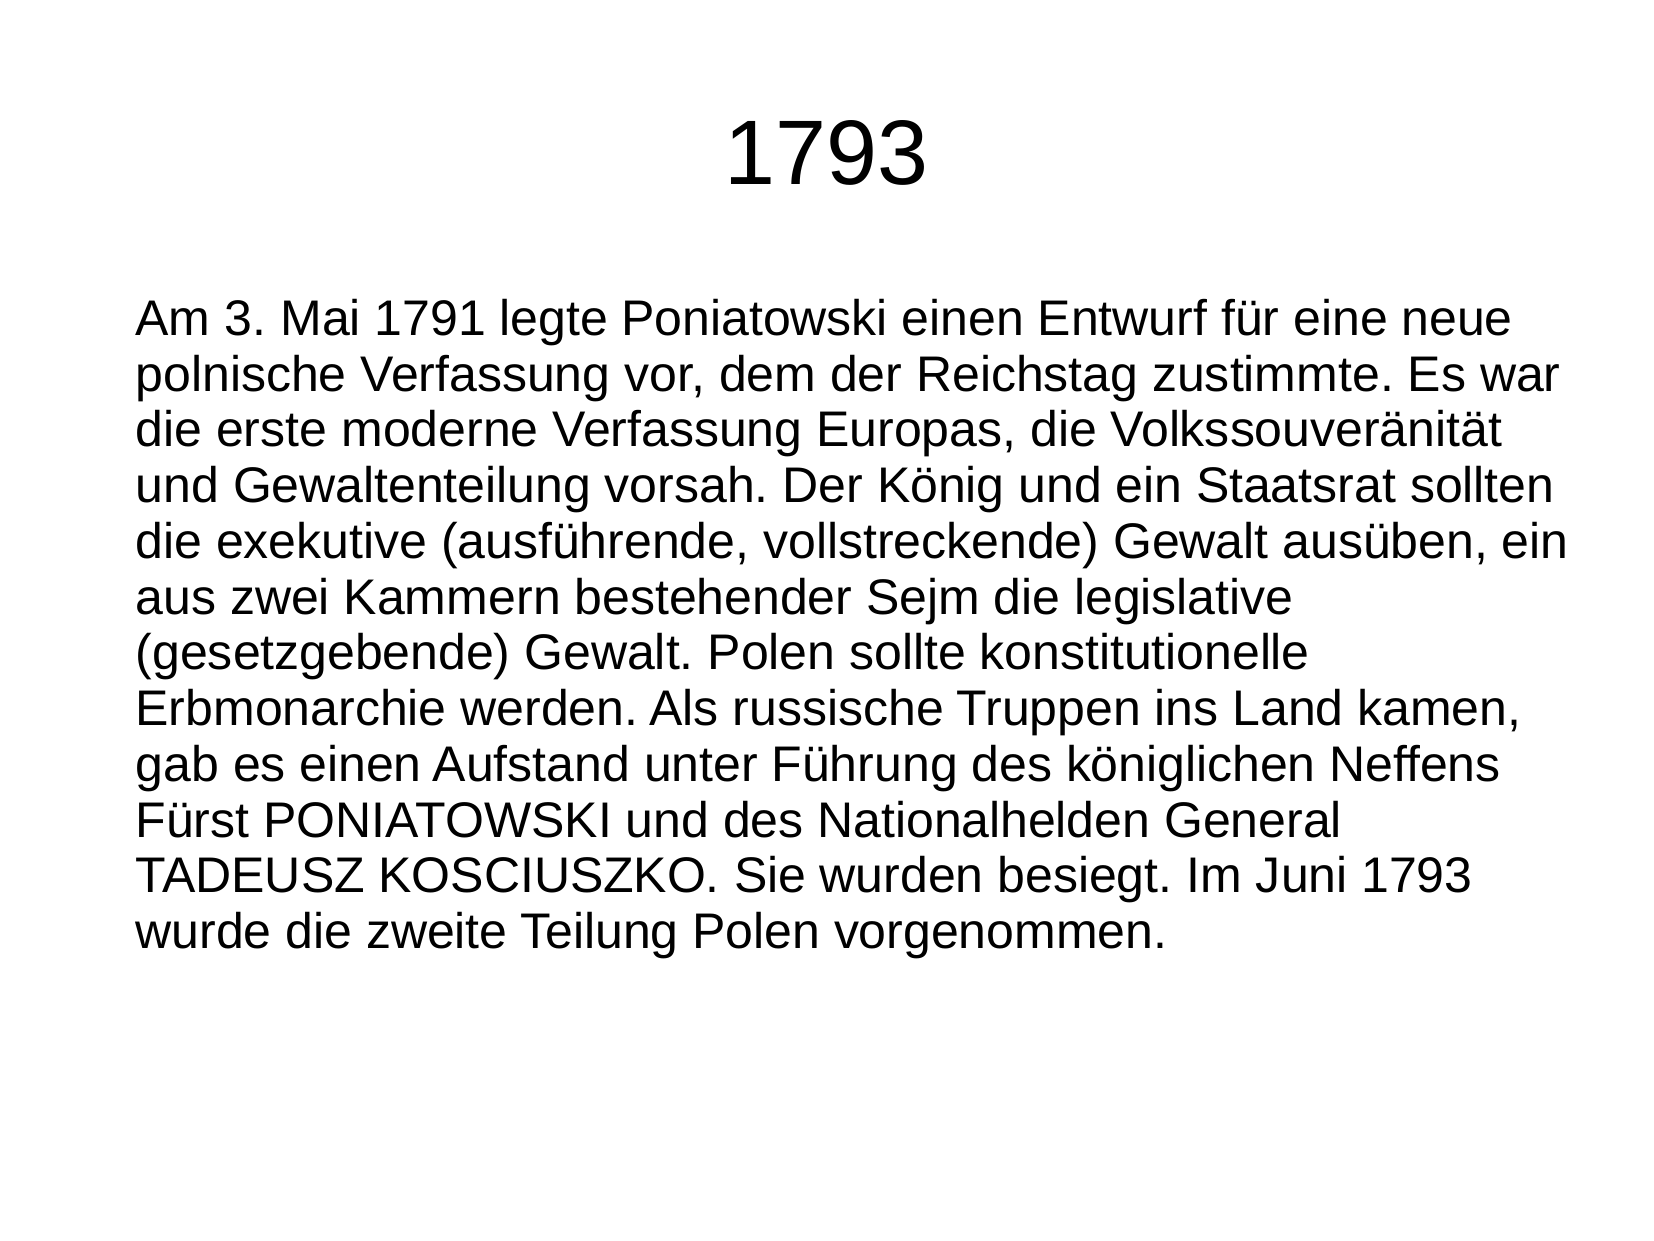

# 1793
Am 3. Mai 1791 legte Poniatowski einen Entwurf für eine neue polnische Verfassung vor, dem der Reichstag zustimmte. Es war die erste moderne Verfassung Europas, die Volkssouveränität und Gewaltenteilung vorsah. Der König und ein Staatsrat sollten die exekutive (ausführende, vollstreckende) Gewalt ausüben, ein aus zwei Kammern bestehender Sejm die legislative (gesetzgebende) Gewalt. Polen sollte konstitutionelle Erbmonarchie werden. Als russische Truppen ins Land kamen, gab es einen Aufstand unter Führung des königlichen Neffens Fürst PONIATOWSKI und des Nationalhelden General TADEUSZ KOSCIUSZKO. Sie wurden besiegt. Im Juni 1793 wurde die zweite Teilung Polen vorgenommen.